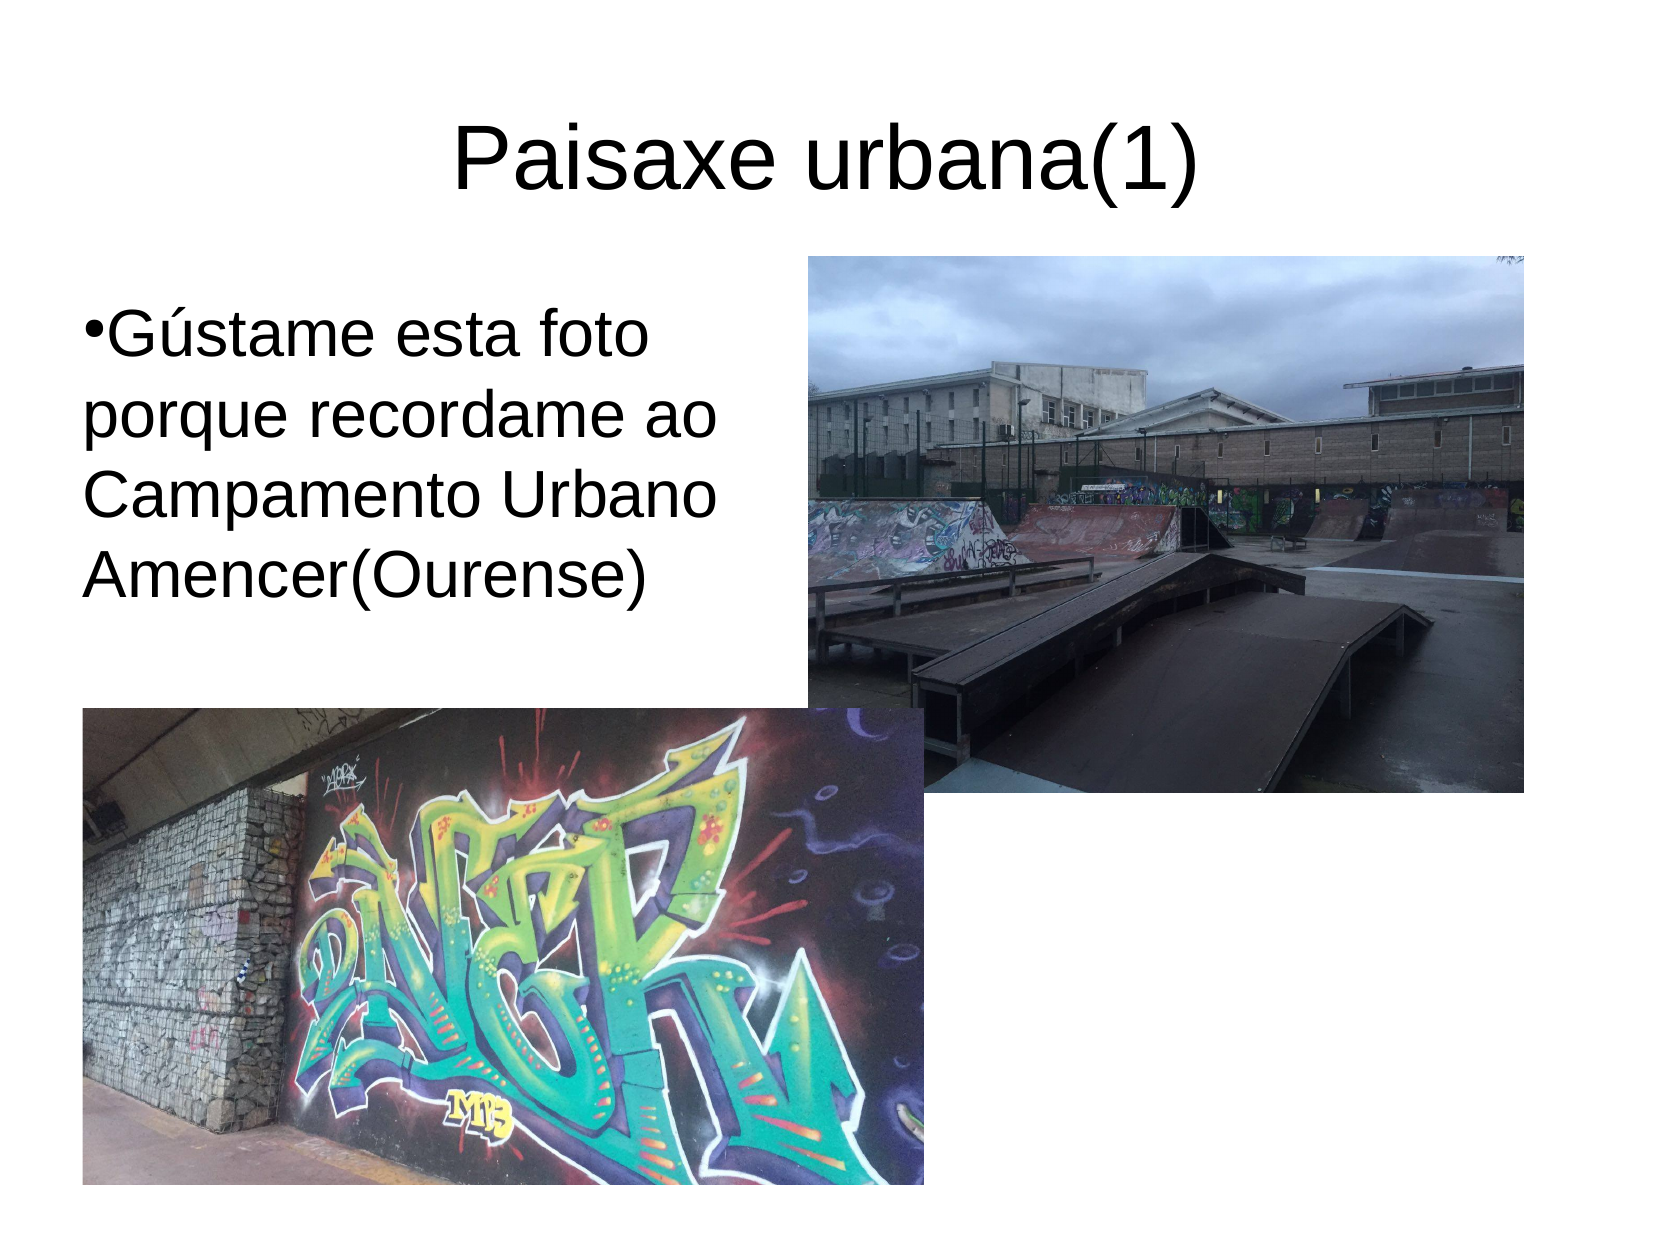

# Paisaxe urbana(1)
Gústame esta foto porque recordame ao Campamento Urbano Amencer(Ourense)